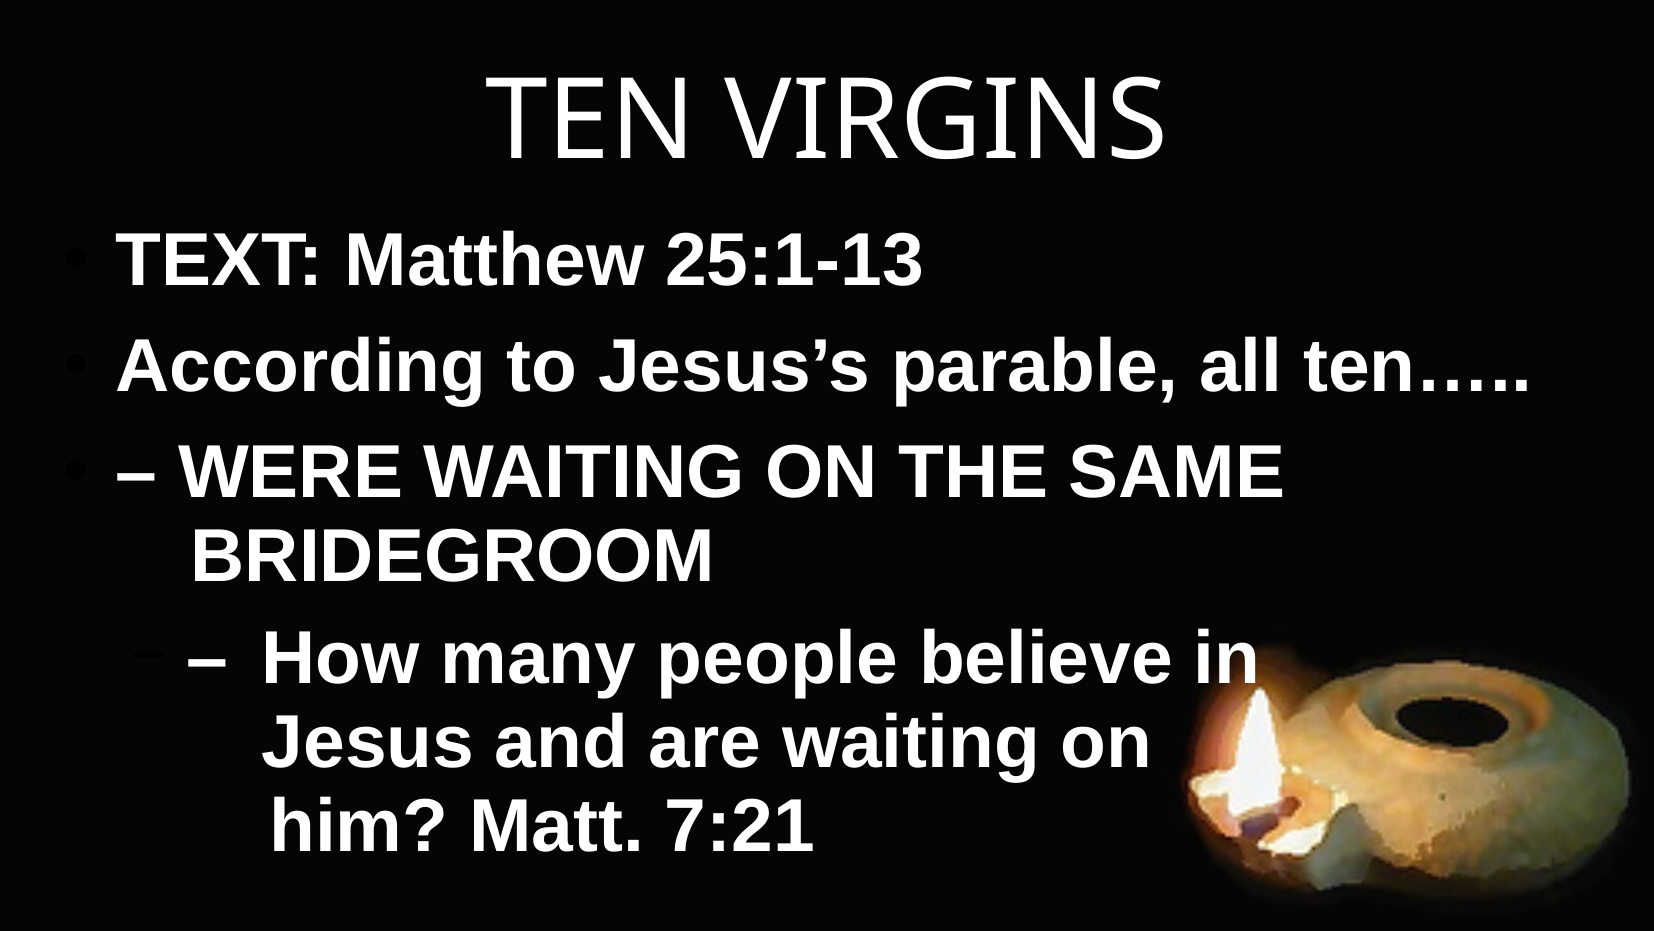

# TEN VIRGINS
TEXT: Matthew 25:1-13
According to Jesus’s parable, all ten…..
– WERE WAITING ON THE SAME 		 	 			BRIDEGROOM
– 	How many people believe in 	Jesus and are waiting on him? Matt. 7:21